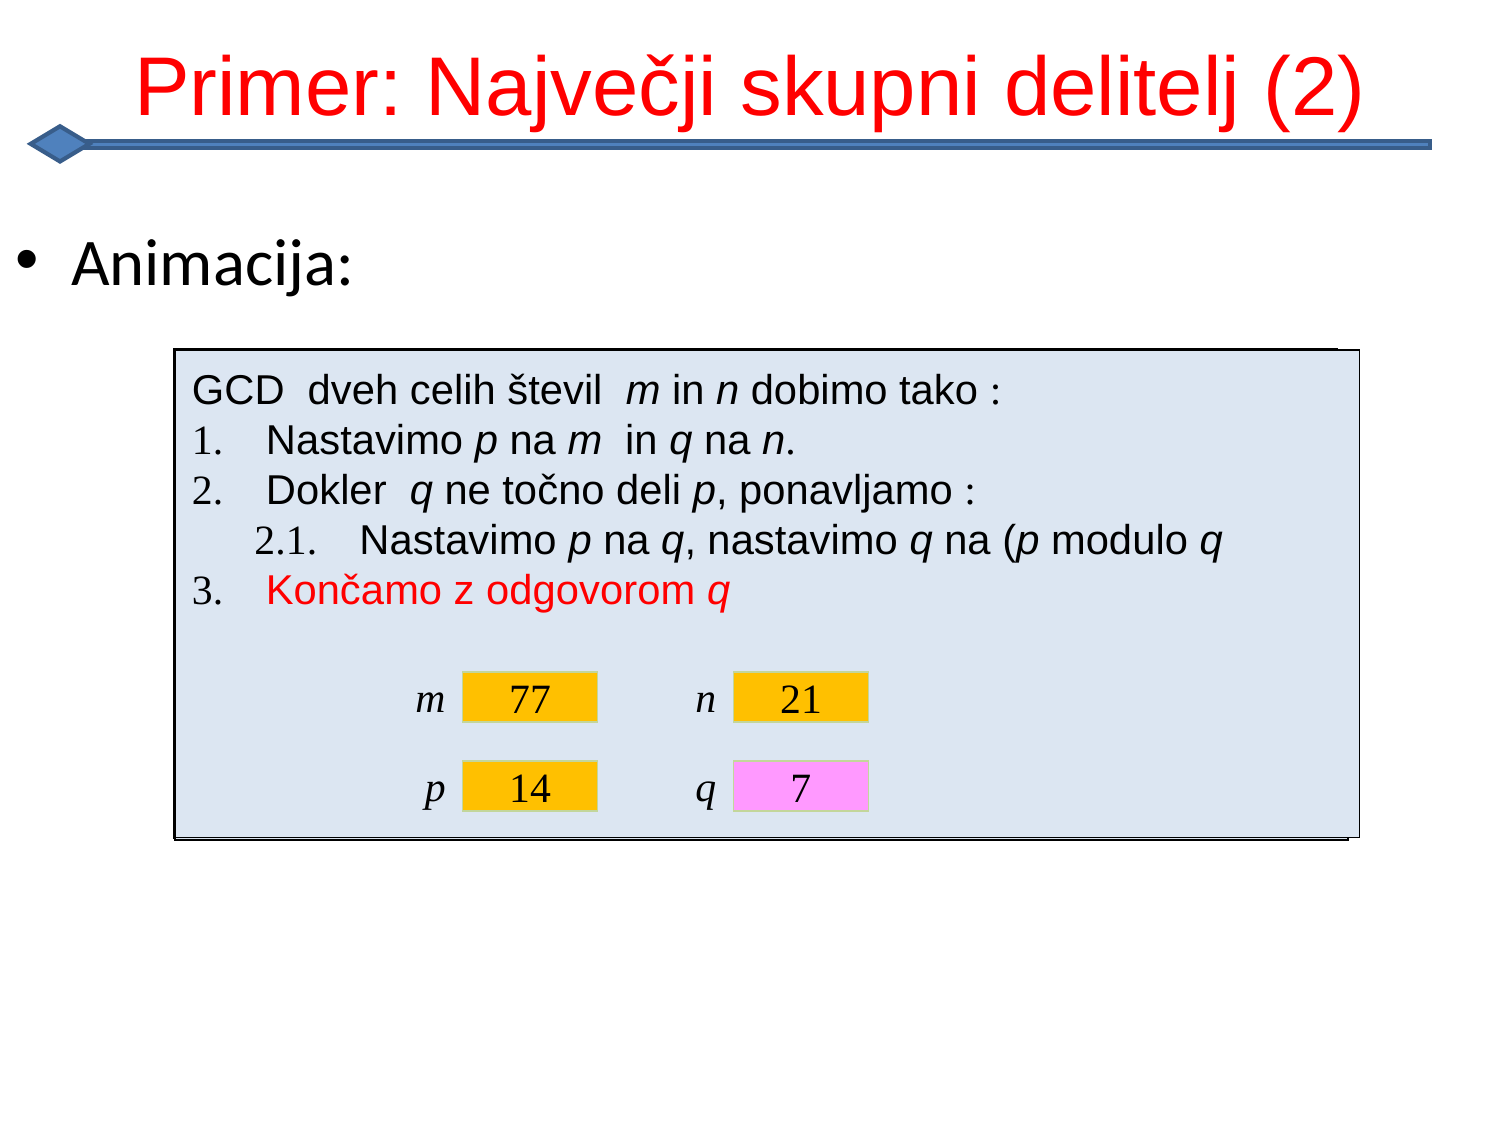

Primer: Največji skupni delitelj (2)
# Animacija:
GCD dveh celih števil m in n dobimo tako :
1.	 Nastavimo p na m in q na n.
2.	 Dokler q ne točno deli p, ponavljamo :
	2.1.	Nastavimo p na q, nastavimo q na (p modulo q)
3.	 Končamo z odgovorom q.
m
n
77
21
GCD dveh celih števil m in n dobimo tako :
1.	 Nastavimo p na m in q na n.
2.	 Dokler q ne točno deli p, ponavljamo :
	2.1.	 Nastavimo p na q, nastavimo q na (p modulo q).
3.	 Končamo z odgovorom q..
m
n
77
21
p
q
77
21
GCD dveh celih števil m in n dobimo tako :
1.	 Nastavimo p na m in q na n.
2.	 Dokler q ne točno deli p, ponavljamo :
	2.1.	 Nastavimo p na q, nastavimo q na (p modulo q).
3.	 Končamo z odgovorom q.
m
n
77
21
p
q
21
14
GCD dveh celih števil m in n dobimo tako :
1.	 Nastavimo p na m in q na n.
2.	 Dokler q ne točno deli p, ponavljamo :
	2.1.	 Nastavimo p na q, nastavimo q na (p modulo q).
3.	 Končamo z odgovorom q.
m
n
77
21
p
q
21
14
GCD dveh celih števil m in n dobimo tako :
1.	 Nastavimo p na m in q na n.
2.	 Dokler q ne točno deli p, ponavljamo :
	2.1.	 Nastavimo p na q, nastavimo q na (p modulo q
3.	 Končamo z odgovorom q
m
n
77
21
p
q
14
7